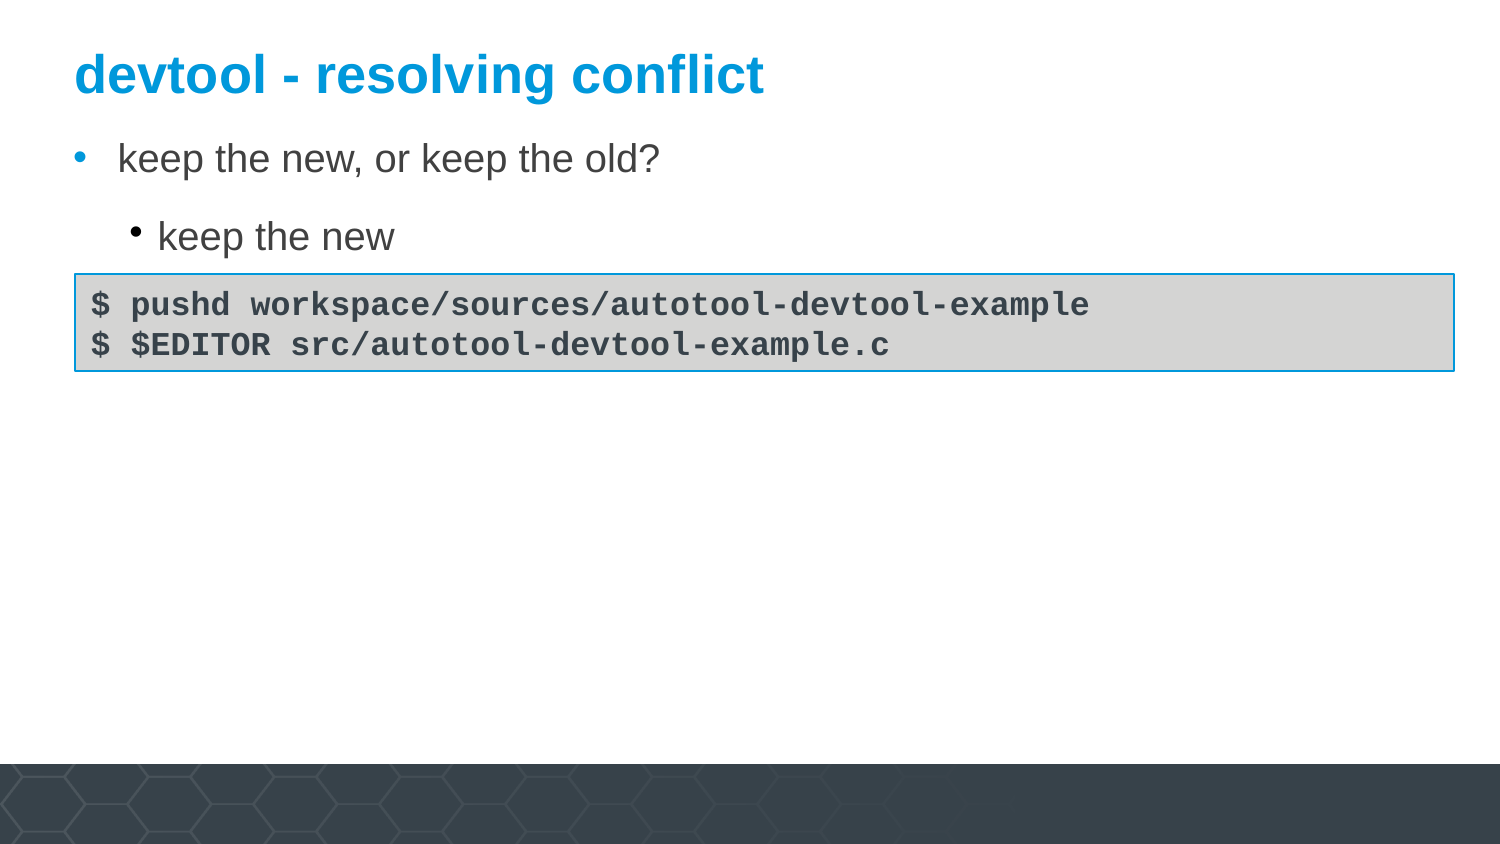

devtool - resolving conflict
keep the new, or keep the old?
keep the new
$ pushd workspace/sources/autotool-devtool-example
$ $EDITOR src/autotool-devtool-example.c